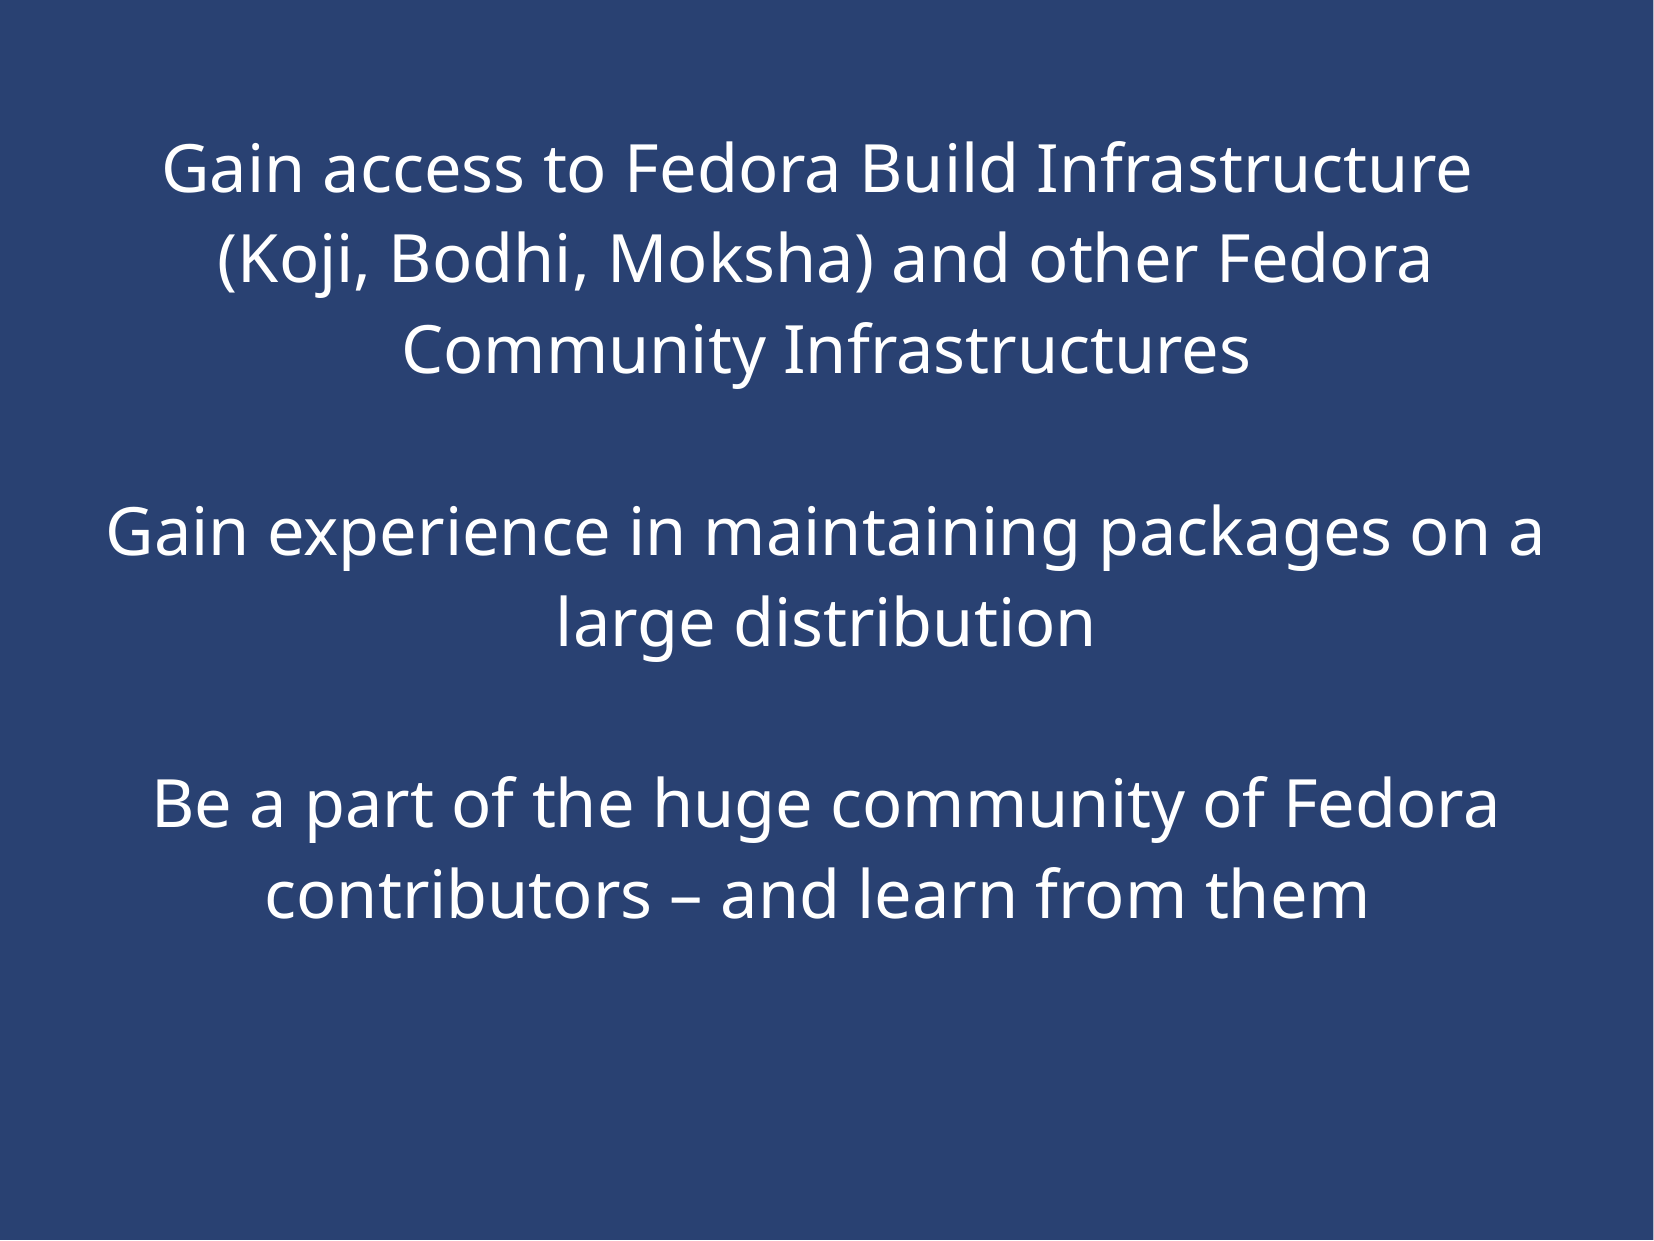

# Gain access to Fedora Build Infrastructure
(Koji, Bodhi, Moksha) and other Fedora Community Infrastructures
Gain experience in maintaining packages on a large distribution
Be a part of the huge community of Fedora contributors – and learn from them